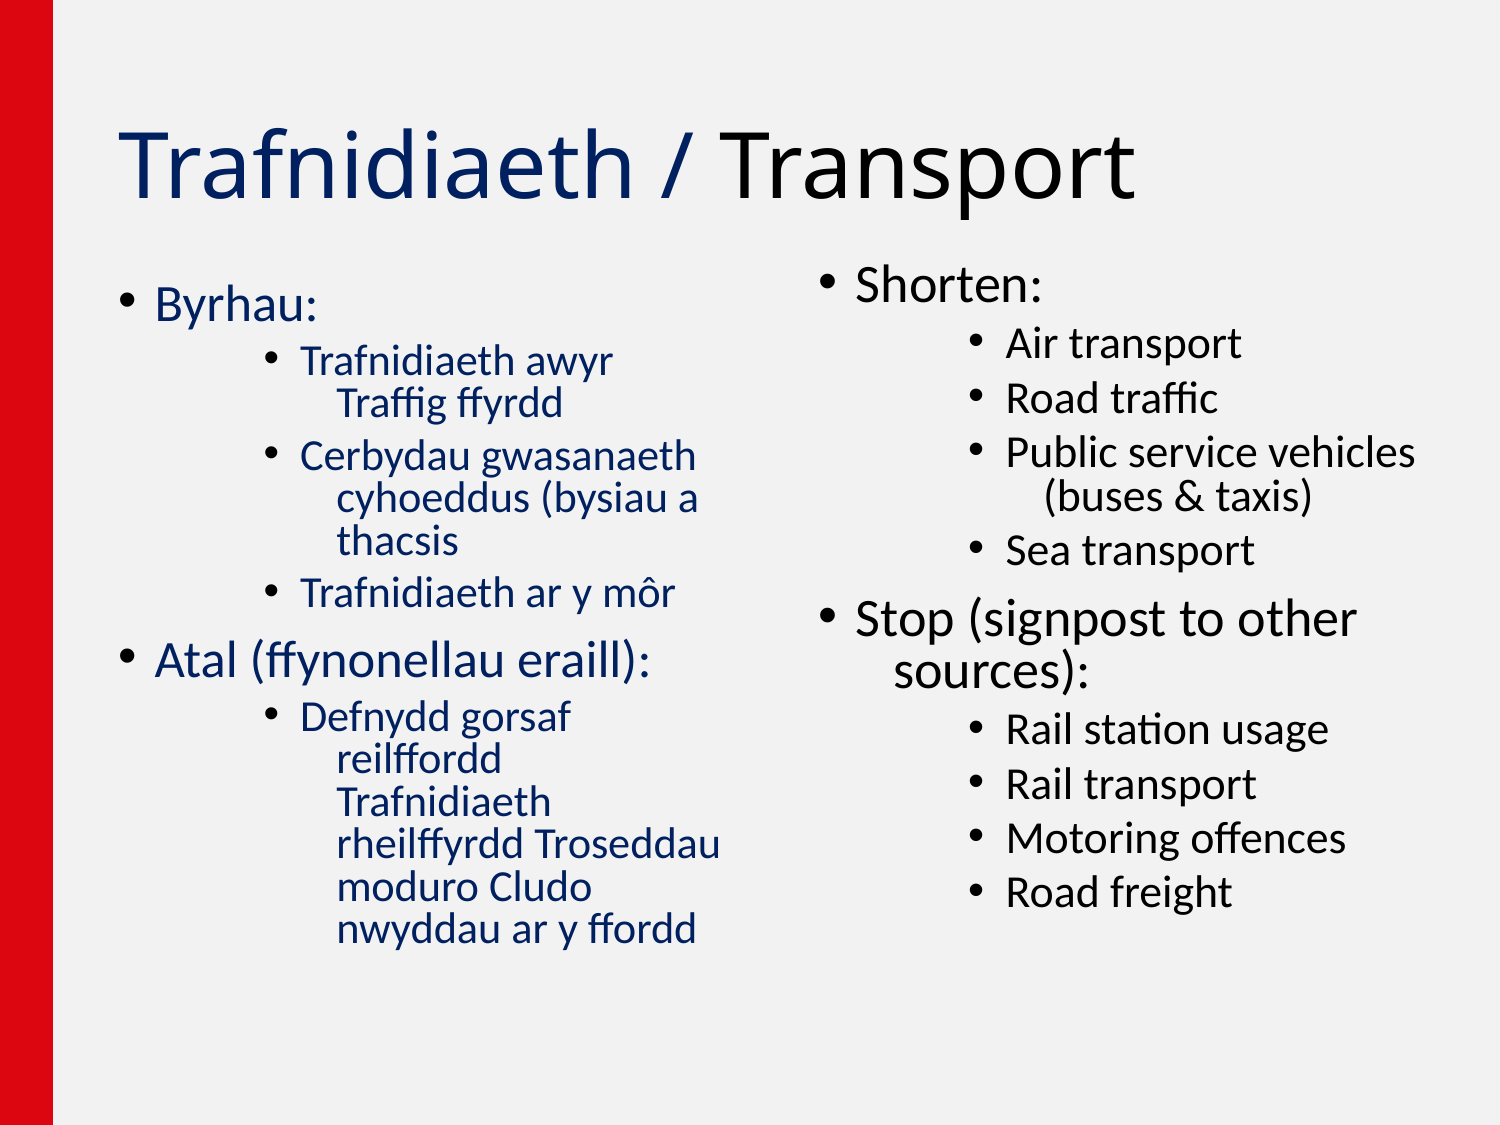

Trafnidiaeth / Transport
# Shorten:
Air transport
Road traffic
Public service vehicles (buses & taxis)
Sea transport
Stop (signpost to other sources):
Rail station usage
Rail transport
Motoring offences
Road freight
Byrhau:
Trafnidiaeth awyr Traffig ffyrdd
Cerbydau gwasanaeth cyhoeddus (bysiau a thacsis
Trafnidiaeth ar y môr
Atal (ffynonellau eraill):
Defnydd gorsaf reilffordd Trafnidiaeth rheilffyrdd Troseddau moduro Cludo nwyddau ar y ffordd